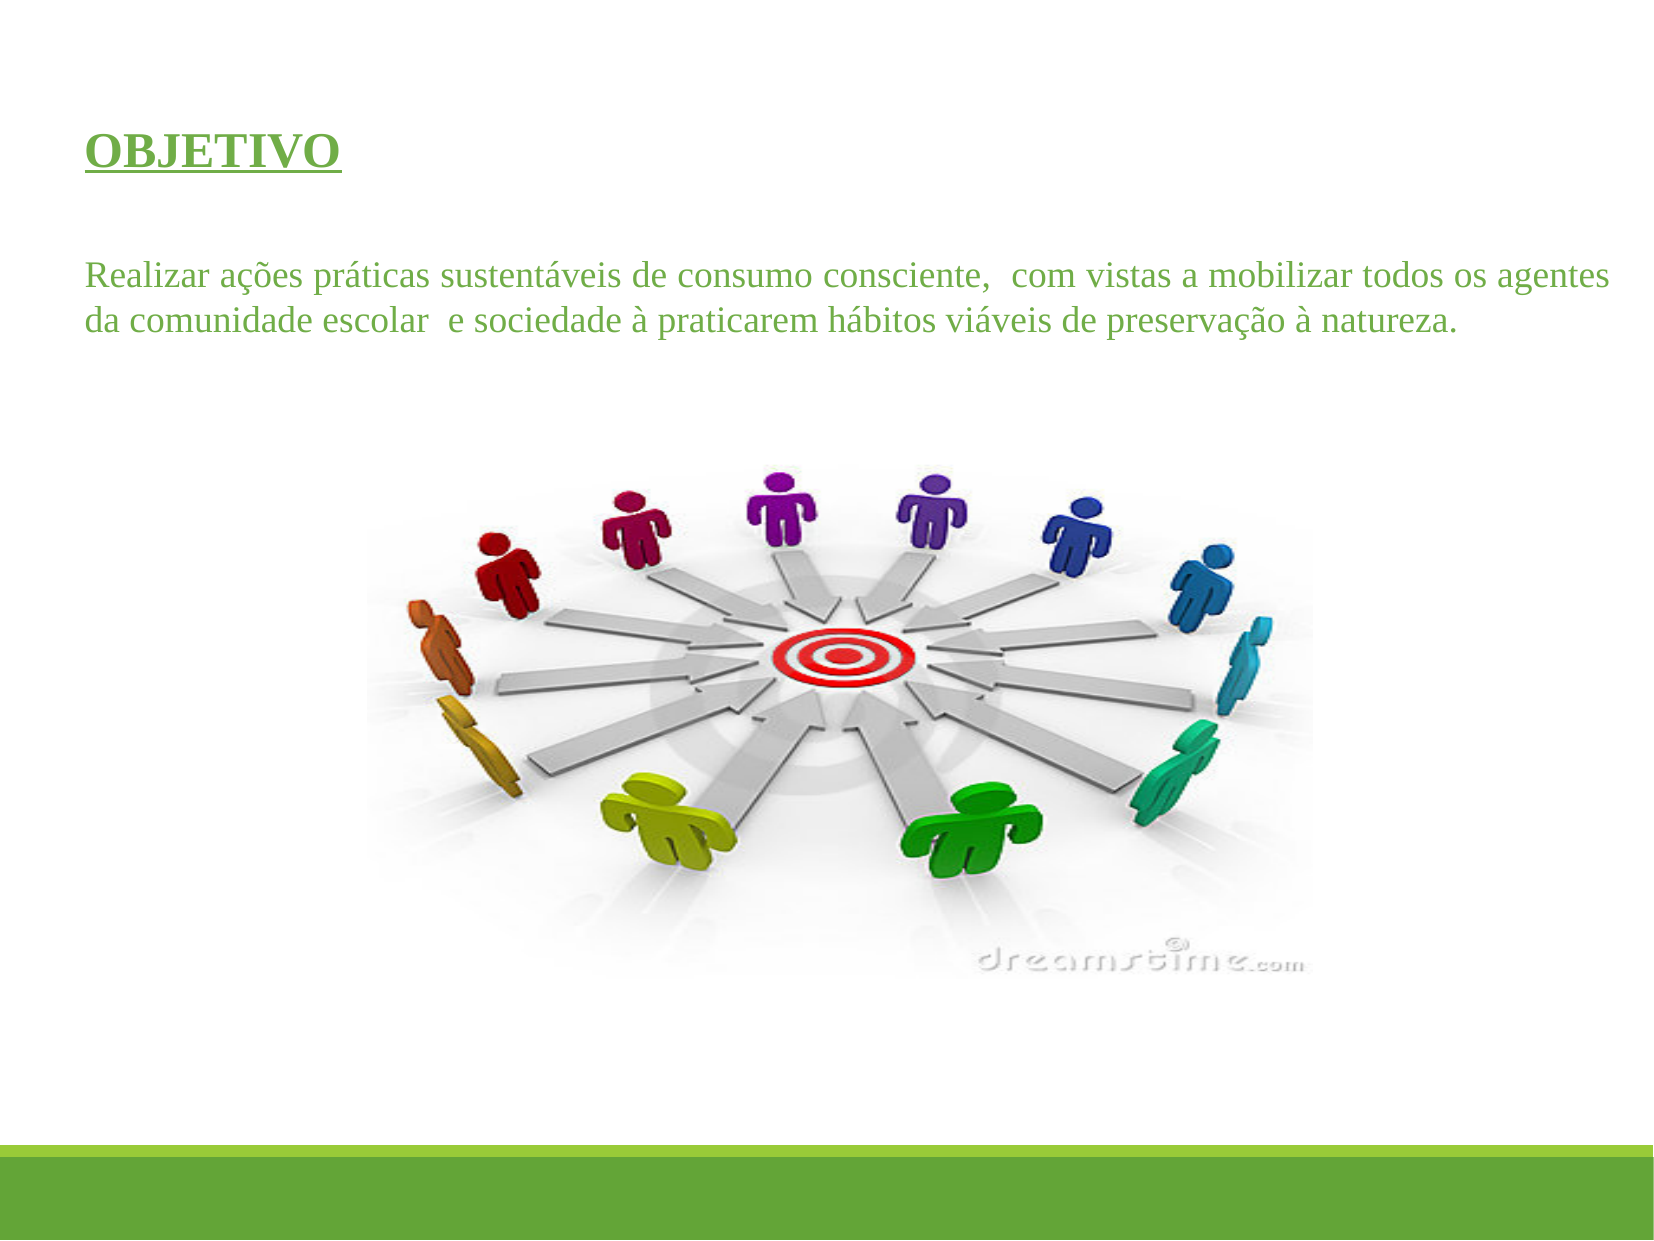

OBJETIVO
Realizar ações práticas sustentáveis de consumo consciente, com vistas a mobilizar todos os agentes da comunidade escolar e sociedade à praticarem hábitos viáveis de preservação à natureza.